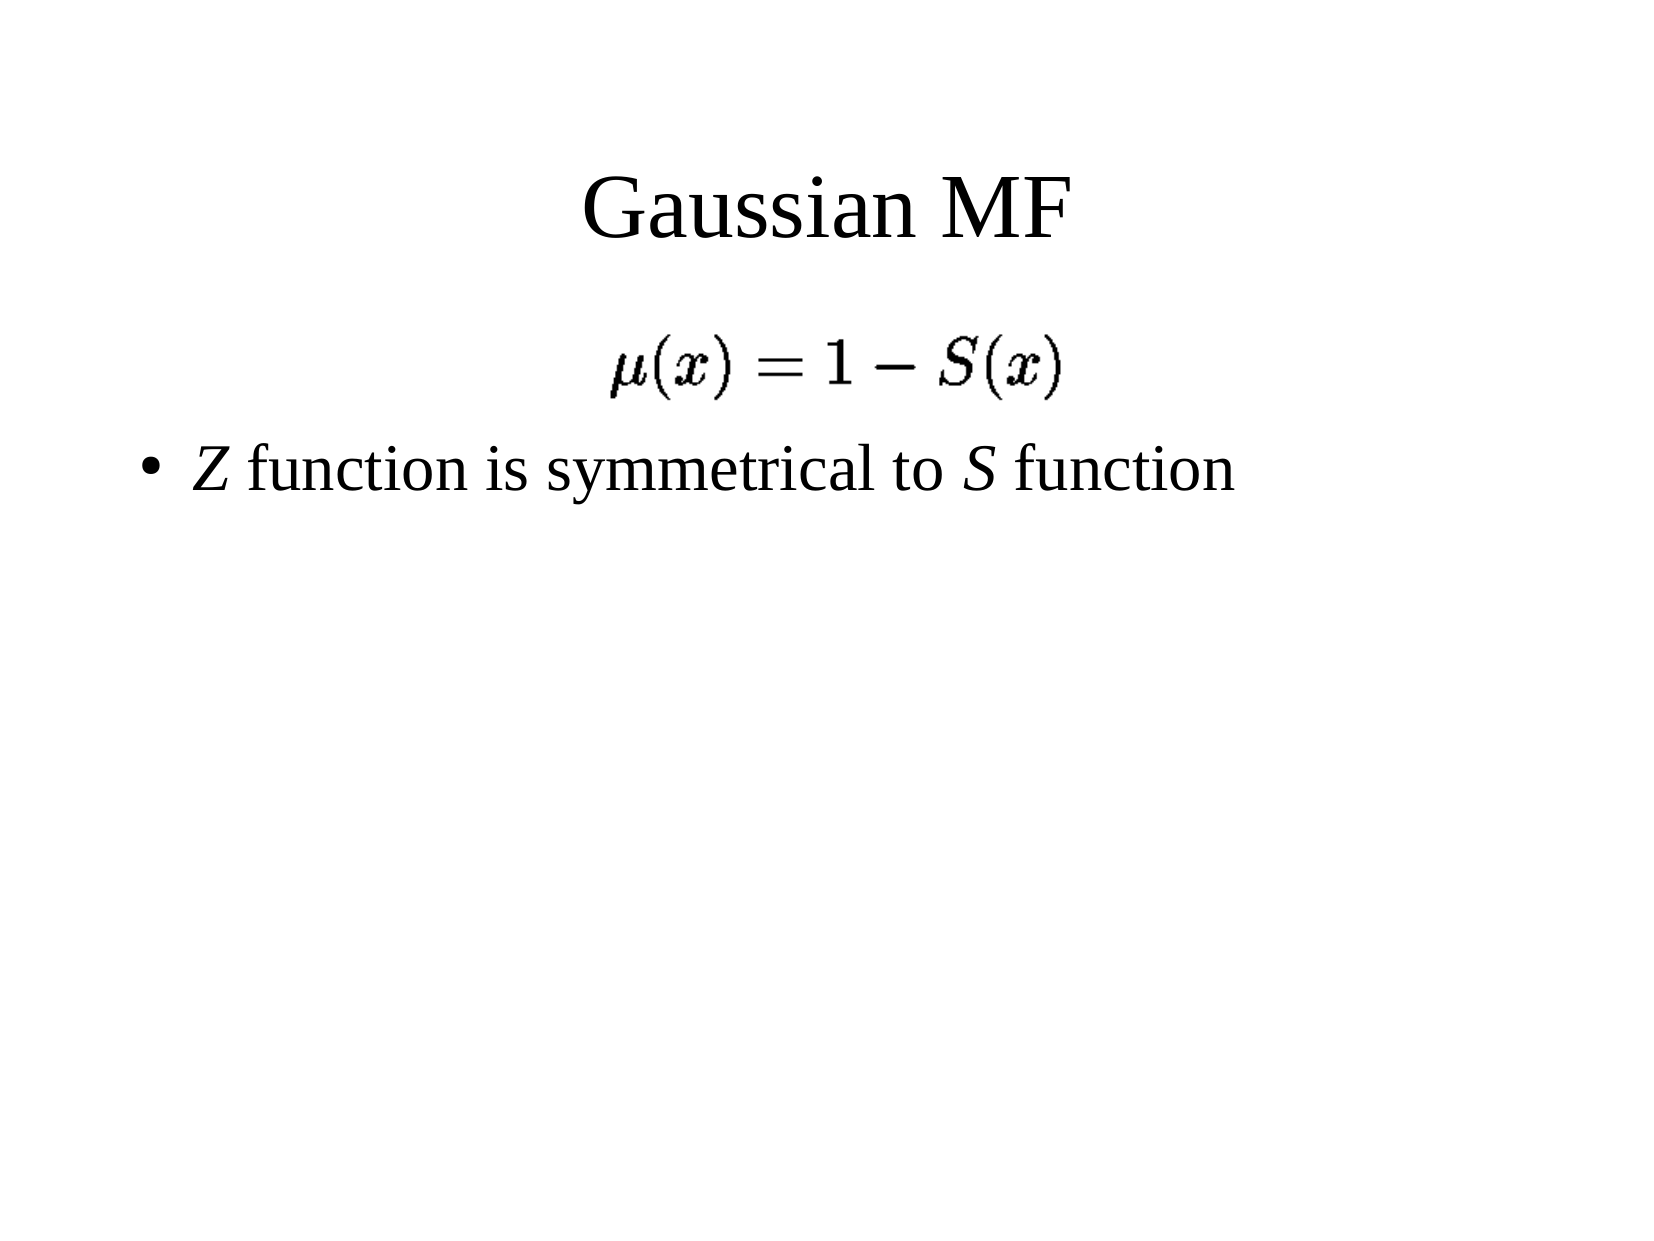

# Gaussian MF
Z function is symmetrical to S function